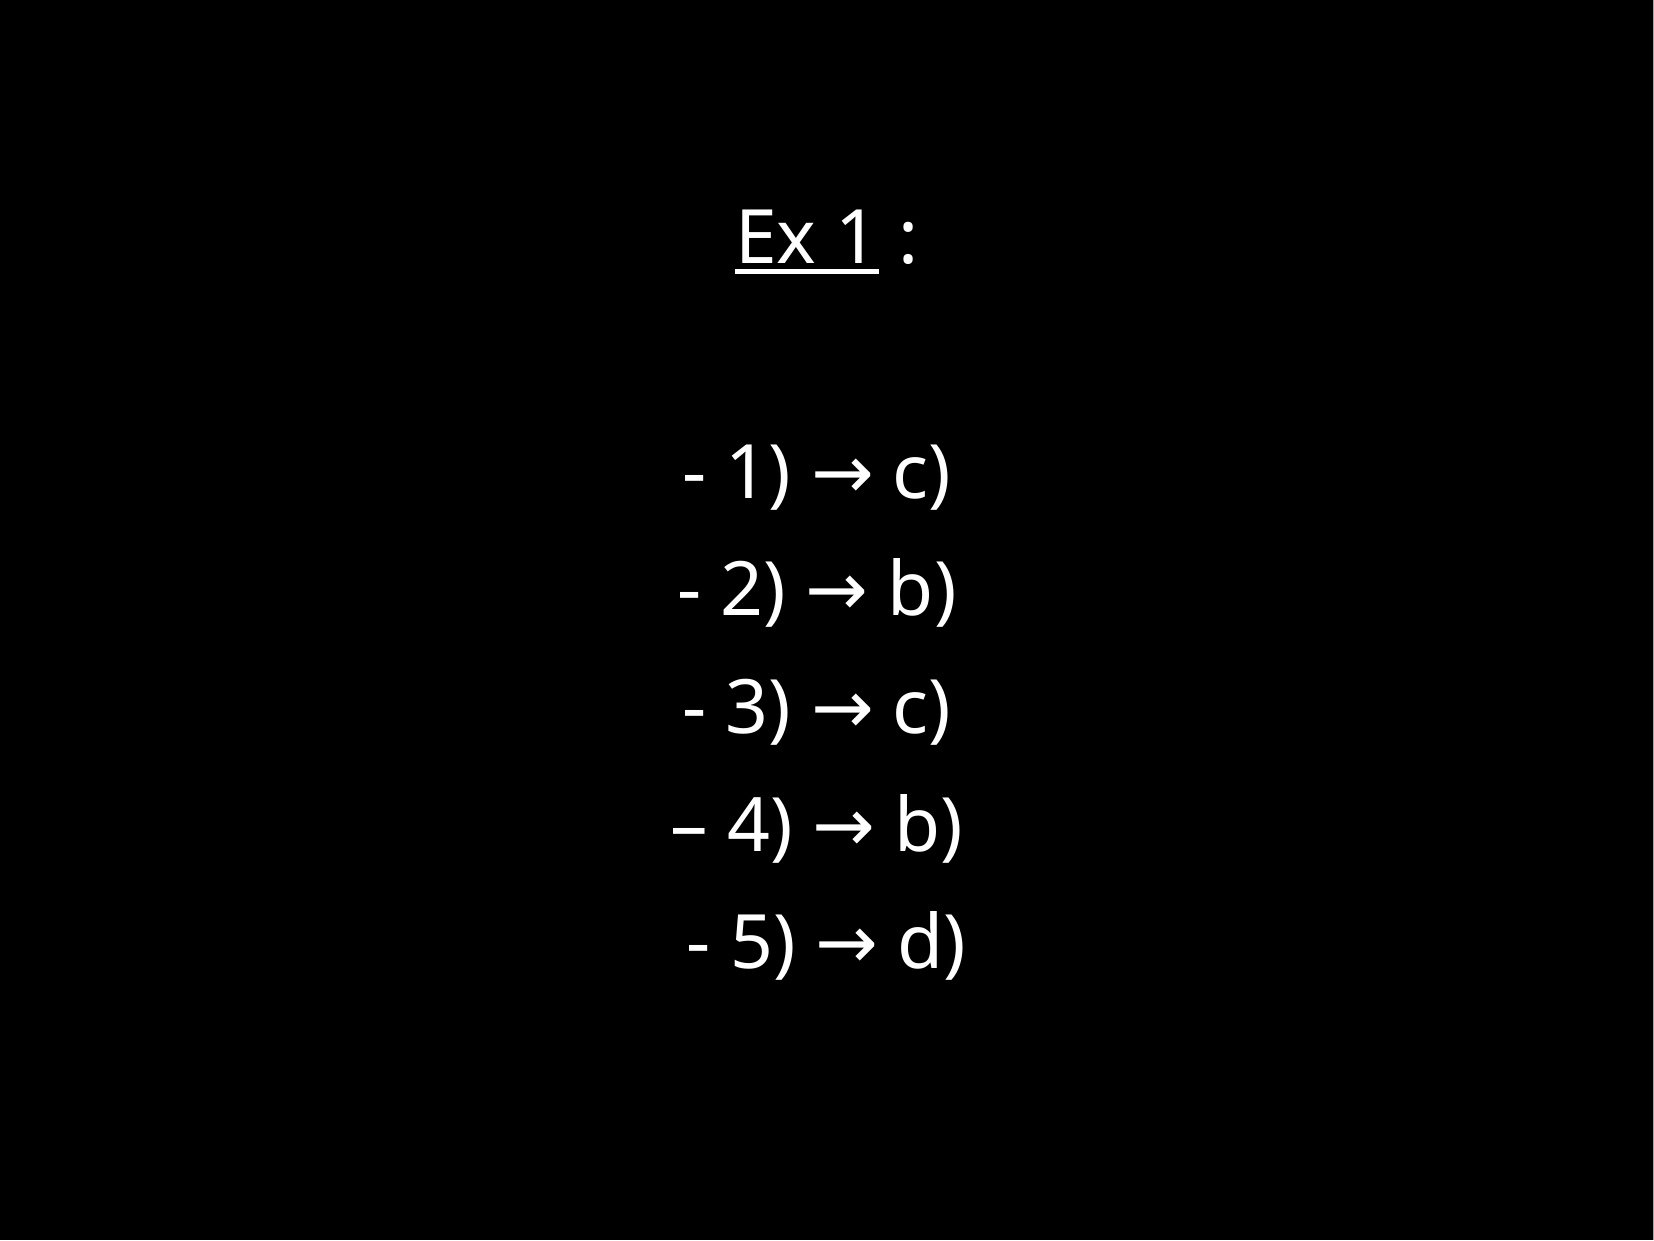

# Ex 1 :
- 1) → c)
- 2) → b)
- 3) → c)
– 4) → b)
- 5) → d)